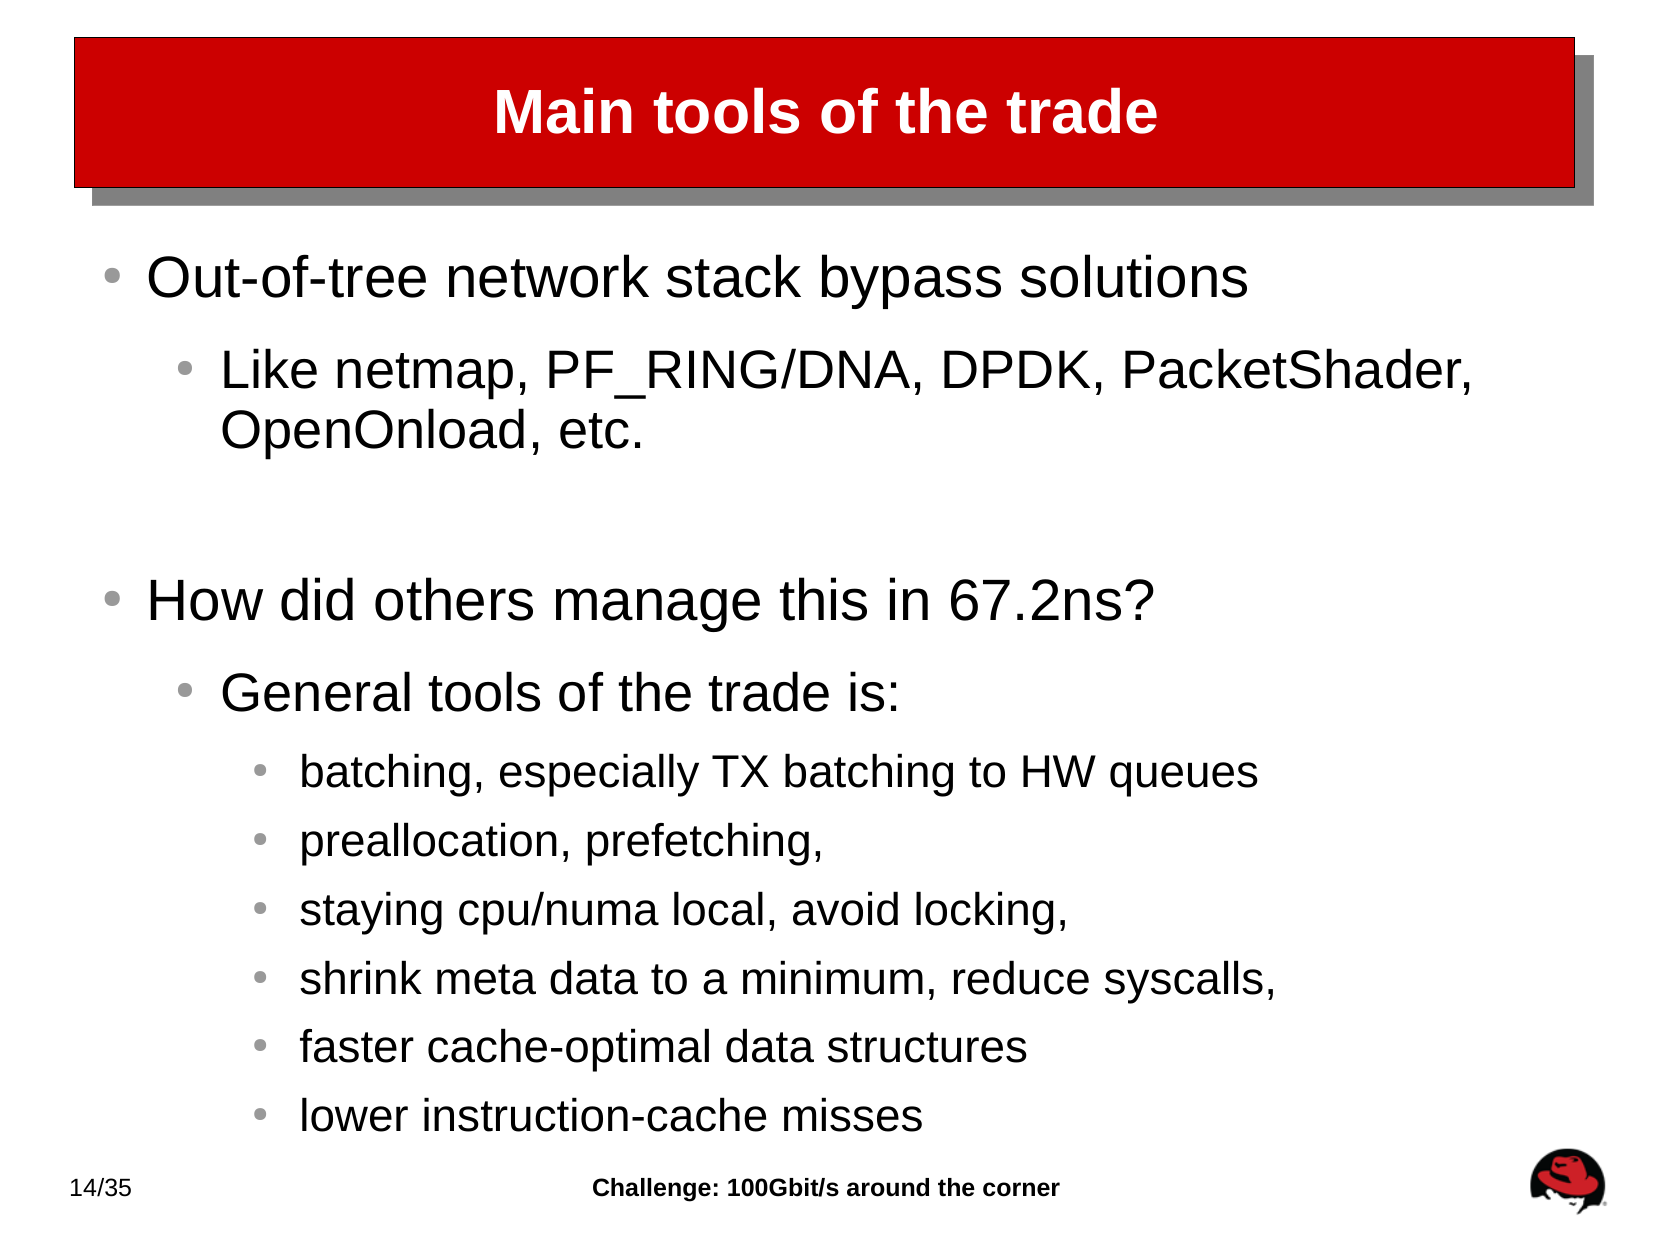

# Main tools of the trade
Out-of-tree network stack bypass solutions
Like netmap, PF_RING/DNA, DPDK, PacketShader, OpenOnload, etc.
How did others manage this in 67.2ns?
General tools of the trade is:
batching, especially TX batching to HW queues
preallocation, prefetching,
staying cpu/numa local, avoid locking,
shrink meta data to a minimum, reduce syscalls,
faster cache-optimal data structures
lower instruction-cache misses